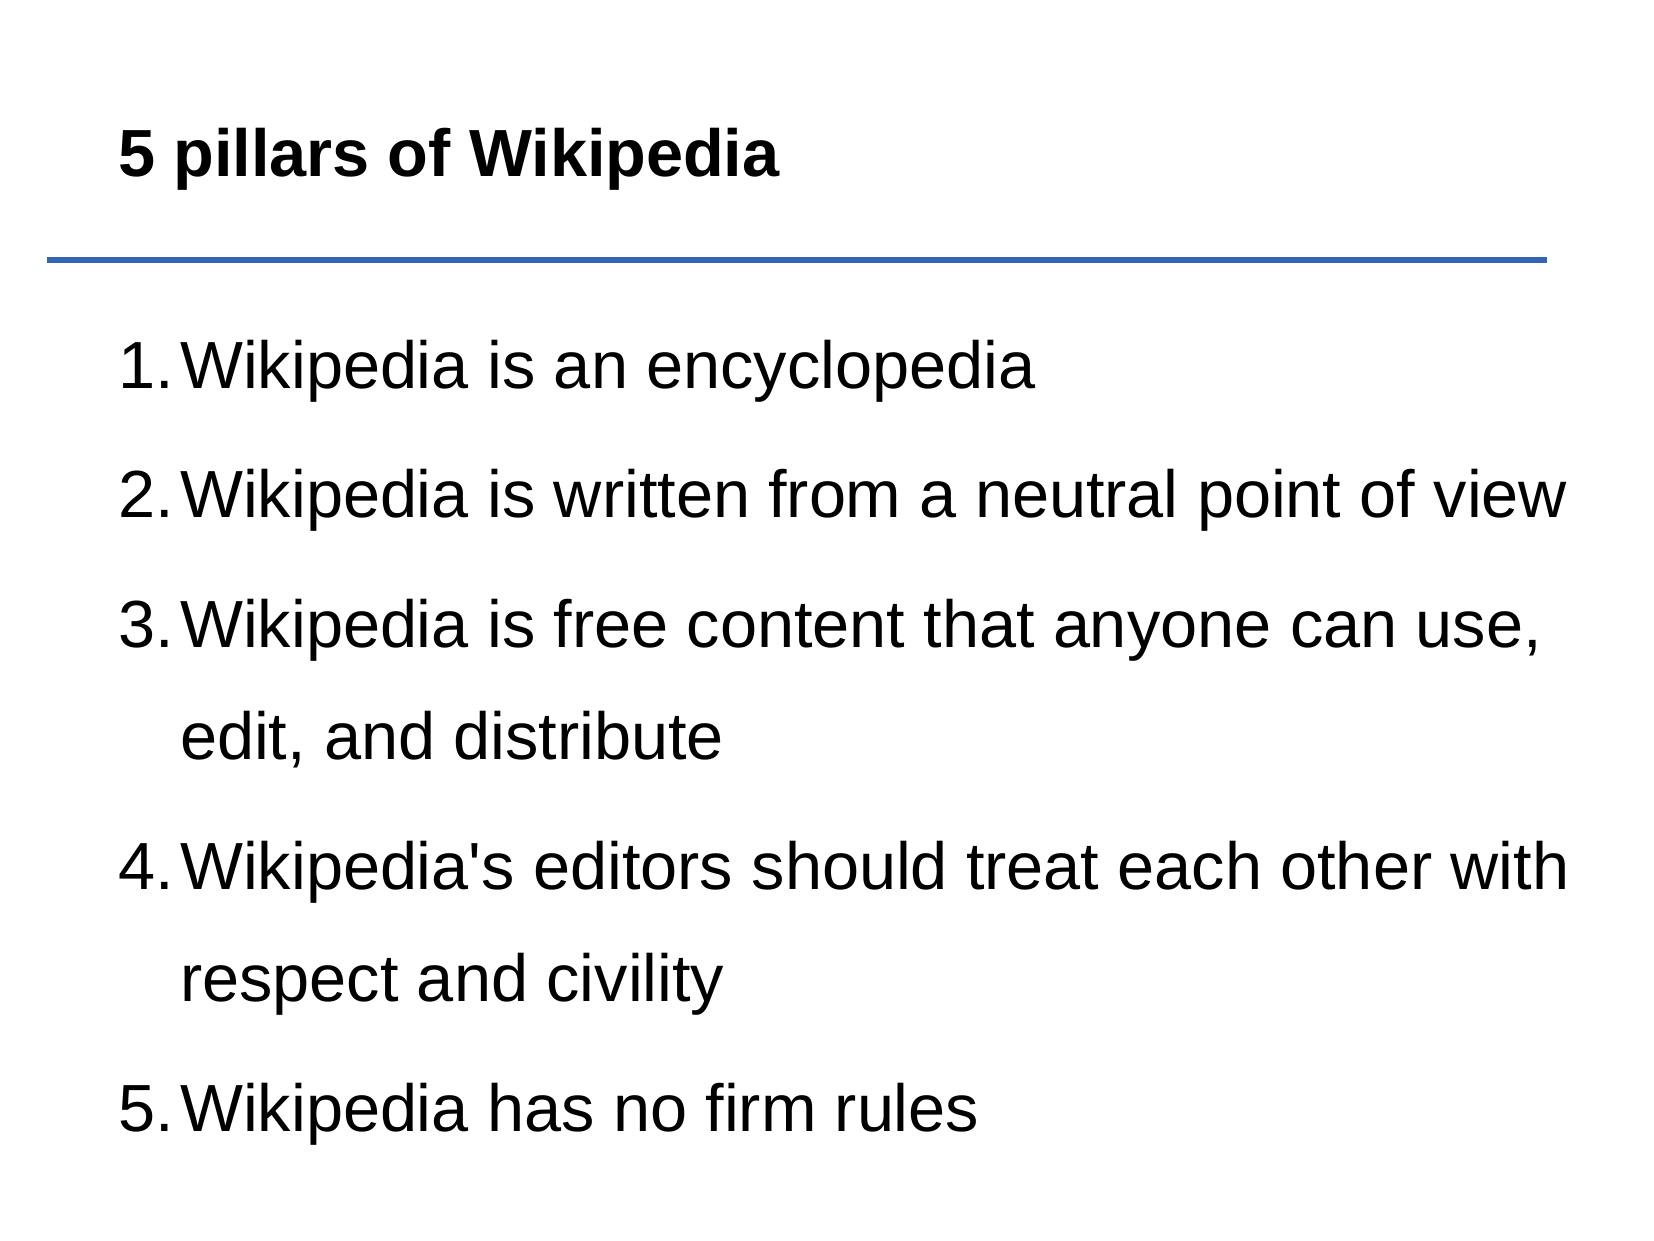

# 5 pillars of Wikipedia
Wikipedia is an encyclopedia
Wikipedia is written from a neutral point of view
Wikipedia is free content that anyone can use, edit, and distribute
Wikipedia's editors should treat each other with respect and civility
Wikipedia has no firm rules